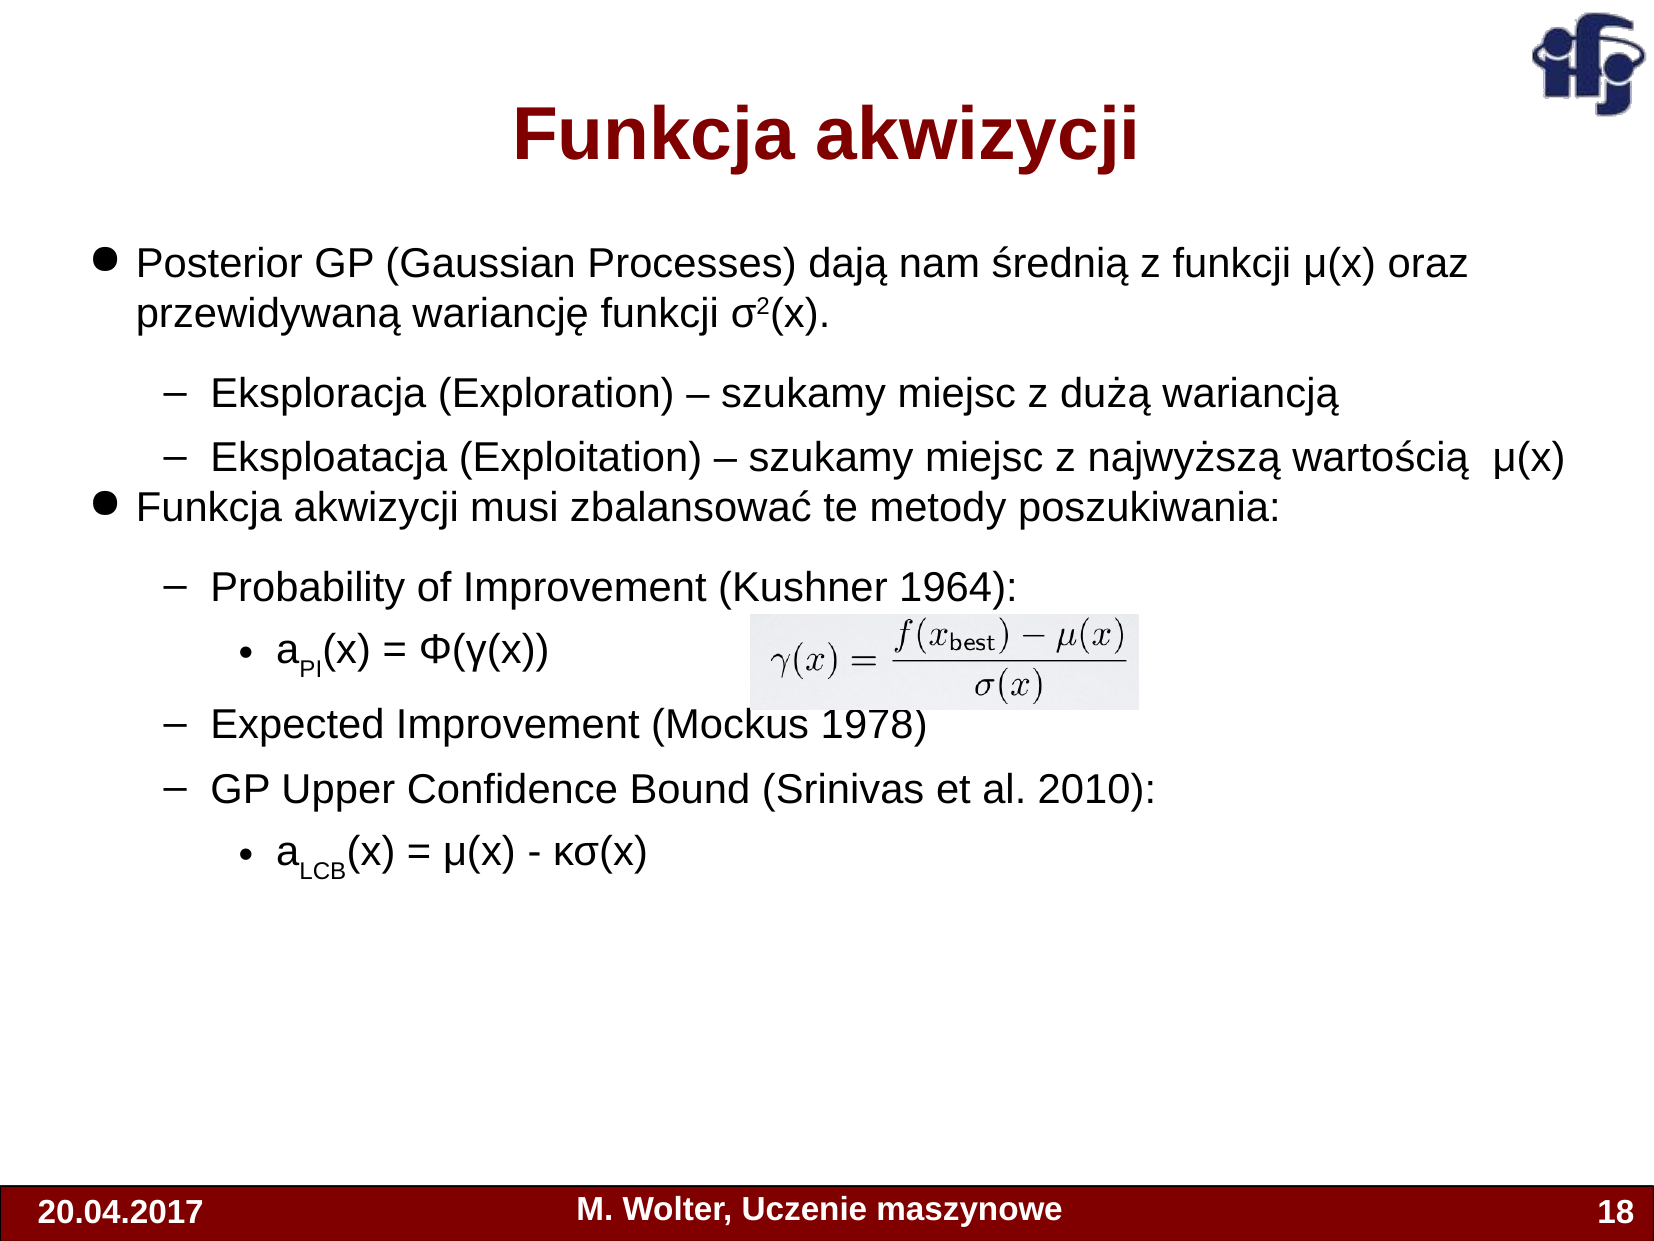

# Funkcja akwizycji
Posterior GP (Gaussian Processes) dają nam średnią z funkcji μ(x) oraz przewidywaną wariancję funkcji σ2(x).
Eksploracja (Exploration) – szukamy miejsc z dużą wariancją
Eksploatacja (Exploitation) – szukamy miejsc z najwyższą wartością μ(x)
Funkcja akwizycji musi zbalansować te metody poszukiwania:
Probability of Improvement (Kushner 1964):
aPI(x) = Φ(γ(x))
Expected Improvement (Mockus 1978)
GP Upper Confidence Bound (Srinivas et al. 2010):
aLCB(x) = μ(x) - κσ(x)
9.03.2017
Machine Learning, M. Wolter